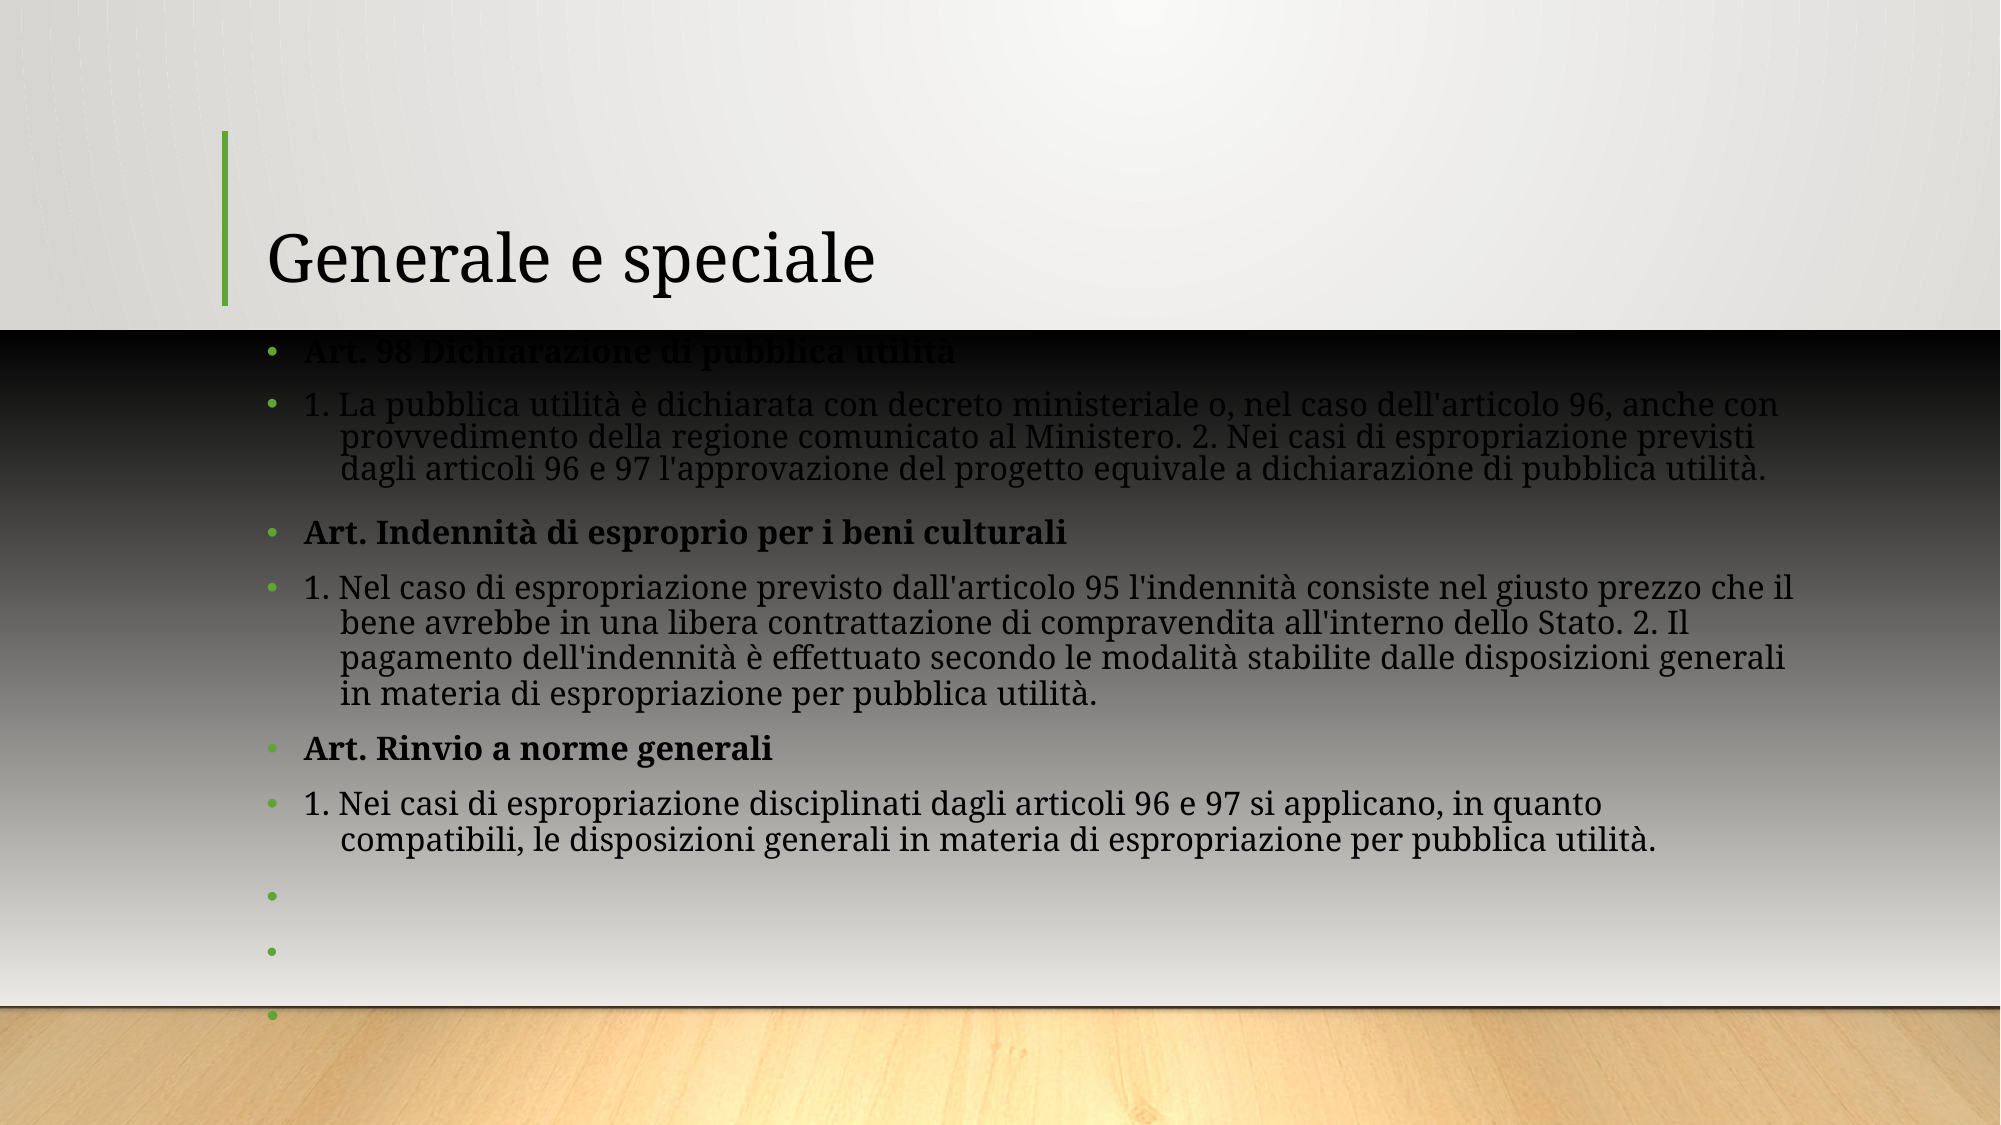

# Generale e speciale
Art. 98 Dichiarazione di pubblica utilità
1. La pubblica utilità è dichiarata con decreto ministeriale o, nel caso dell'articolo 96, anche con provvedimento della regione comunicato al Ministero. 2. Nei casi di espropriazione previsti dagli articoli 96 e 97 l'approvazione del progetto equivale a dichiarazione di pubblica utilità.
Art. Indennità di esproprio per i beni culturali
1. Nel caso di espropriazione previsto dall'articolo 95 l'indennità consiste nel giusto prezzo che il bene avrebbe in una libera contrattazione di compravendita all'interno dello Stato. 2. Il pagamento dell'indennità è effettuato secondo le modalità stabilite dalle disposizioni generali in materia di espropriazione per pubblica utilità.
Art. Rinvio a norme generali
1. Nei casi di espropriazione disciplinati dagli articoli 96 e 97 si applicano, in quanto compatibili, le disposizioni generali in materia di espropriazione per pubblica utilità.